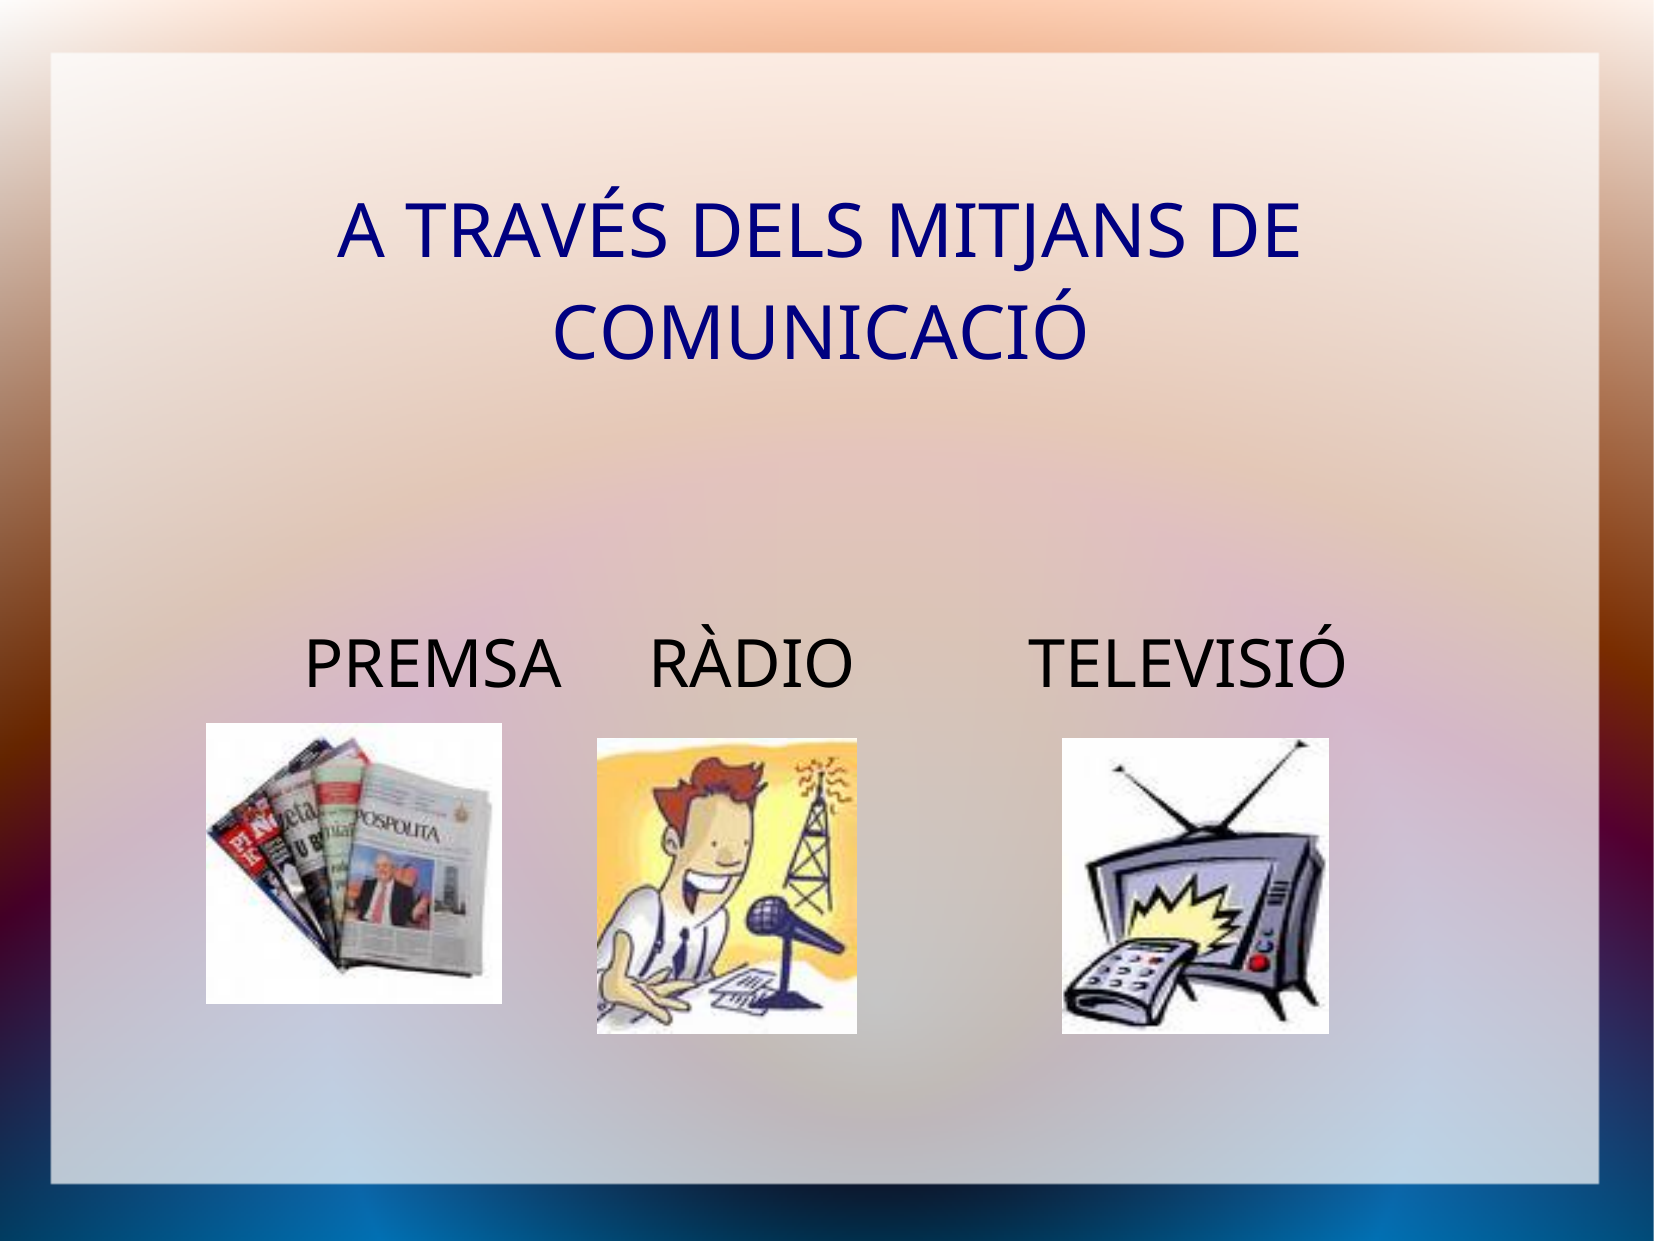

# A TRAVÉS DELS MITJANS DE COMUNICACIÓ
PREMSA RÀDIO TELEVISIÓ